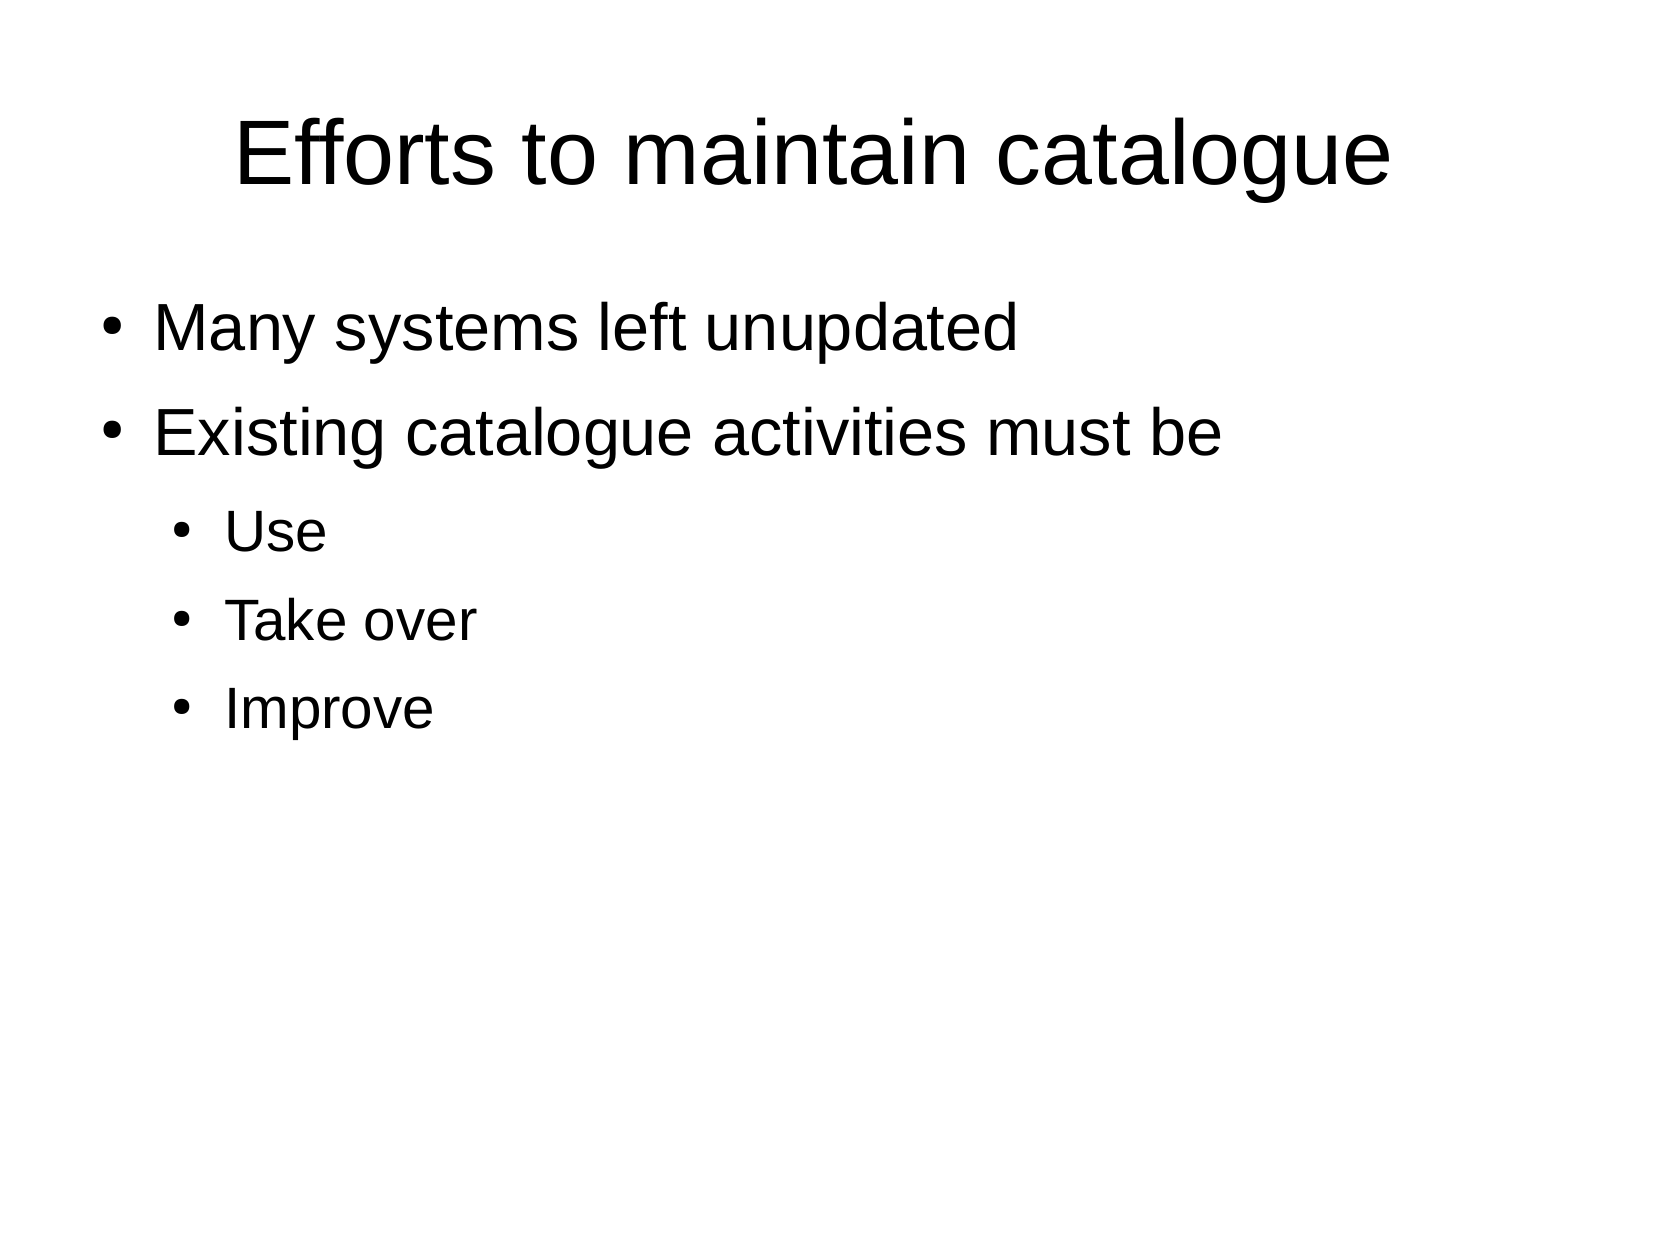

# Efforts to maintain catalogue
Many systems left unupdated
Existing catalogue activities must be
Use
Take over
Improve